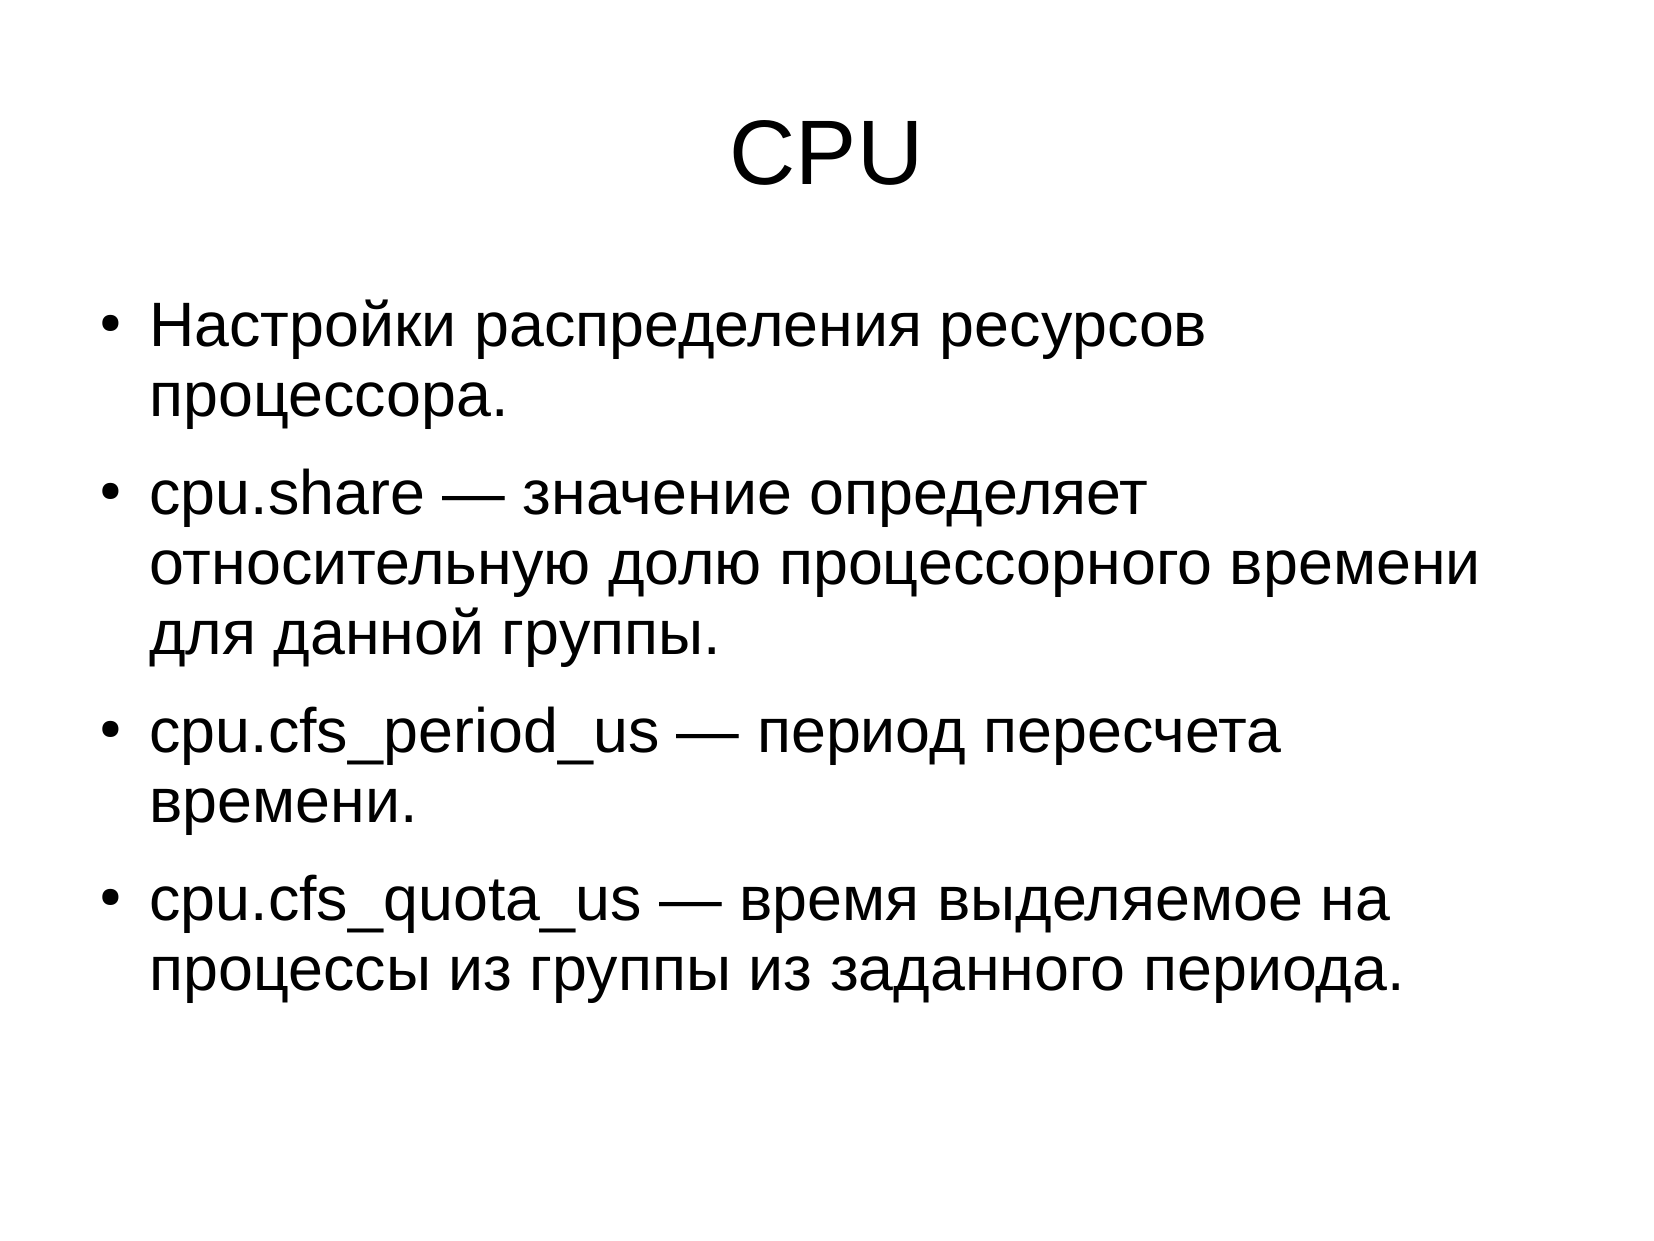

# CPU
Настройки распределения ресурсов процессора.
cpu.share — значение определяет относительную долю процессорного времени для данной группы.
cpu.cfs_period_us — период пересчета времени.
cpu.cfs_quota_us — время выделяемое на процессы из группы из заданного периода.